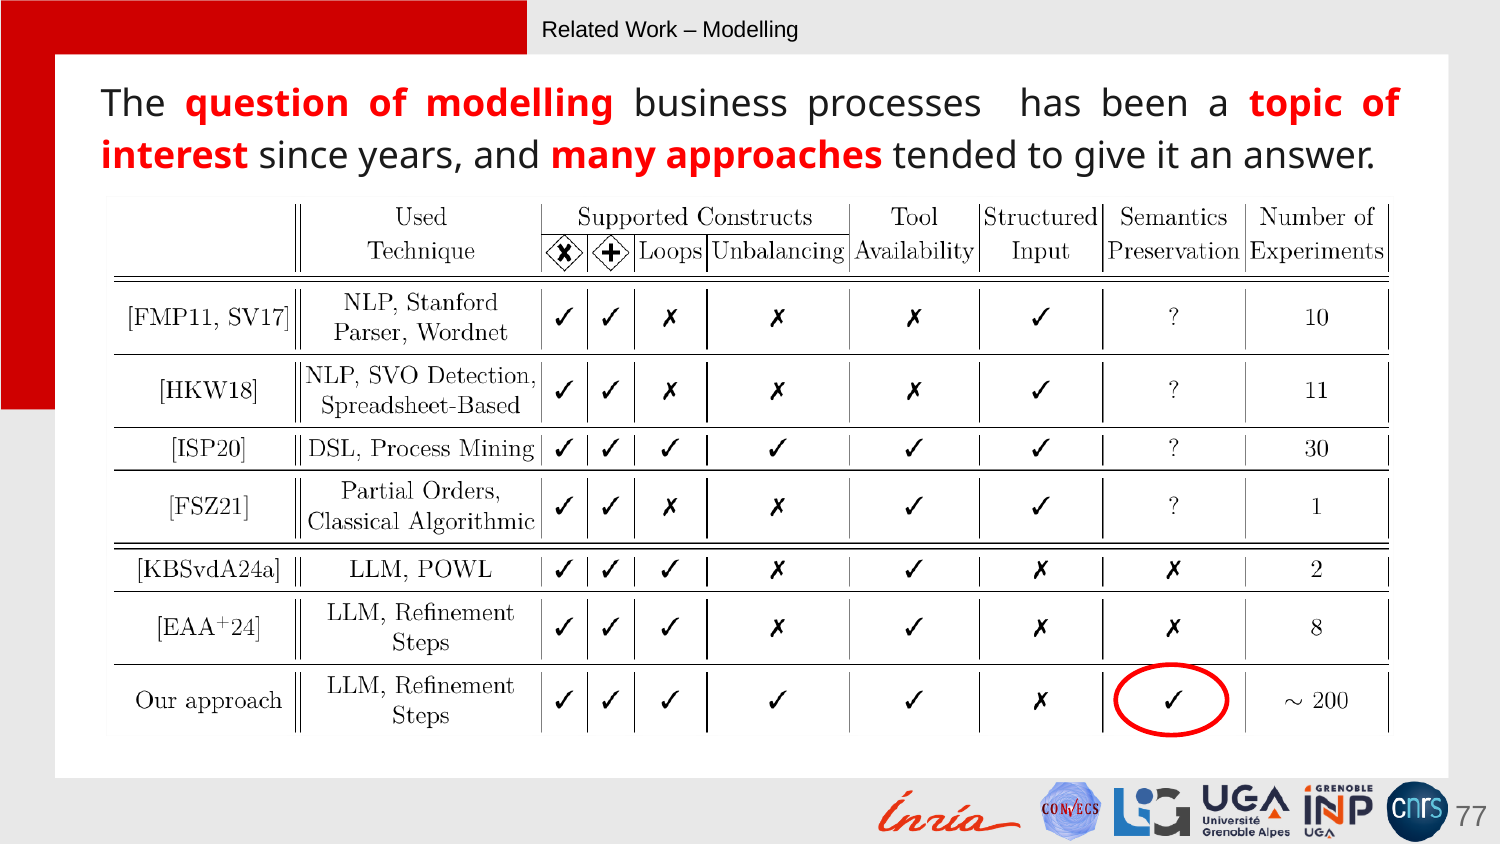

# Related Work – Modelling
The question of modelling business processes has been a topic of interest since years, and many approaches tended to give it an answer.
77